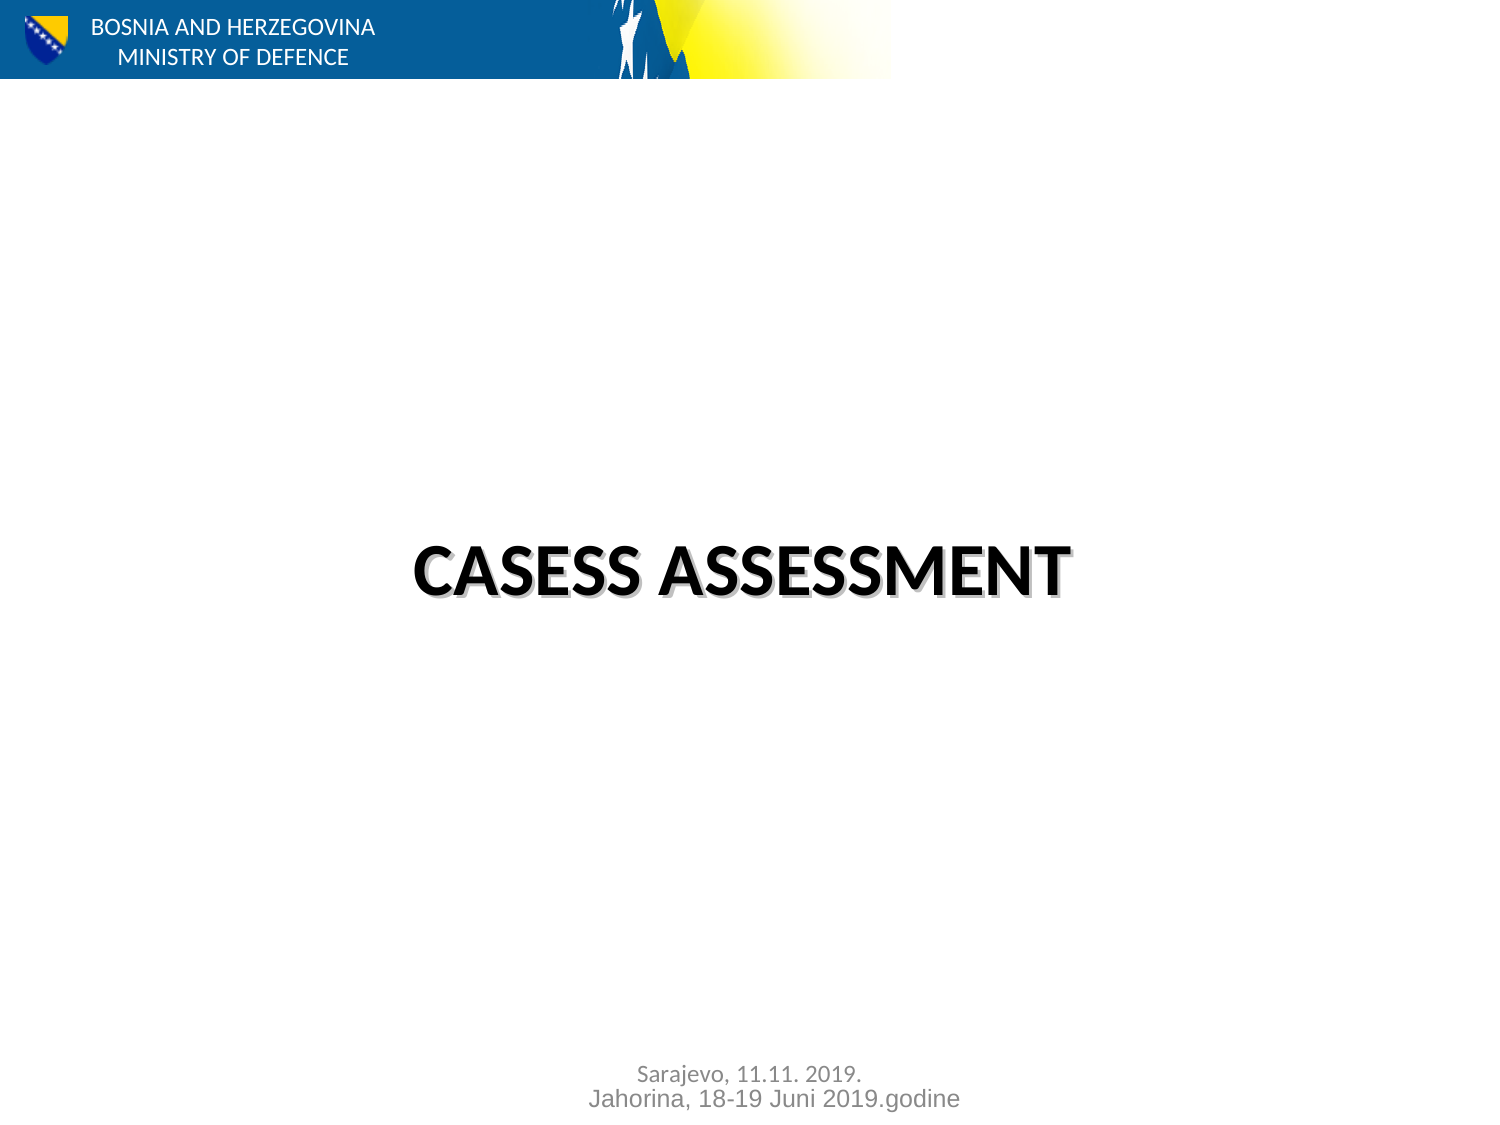

CASESS ASSESSMENT
Sarajevo, 11.11. 2019.
Jahorina, 18-19 Juni 2019.godine